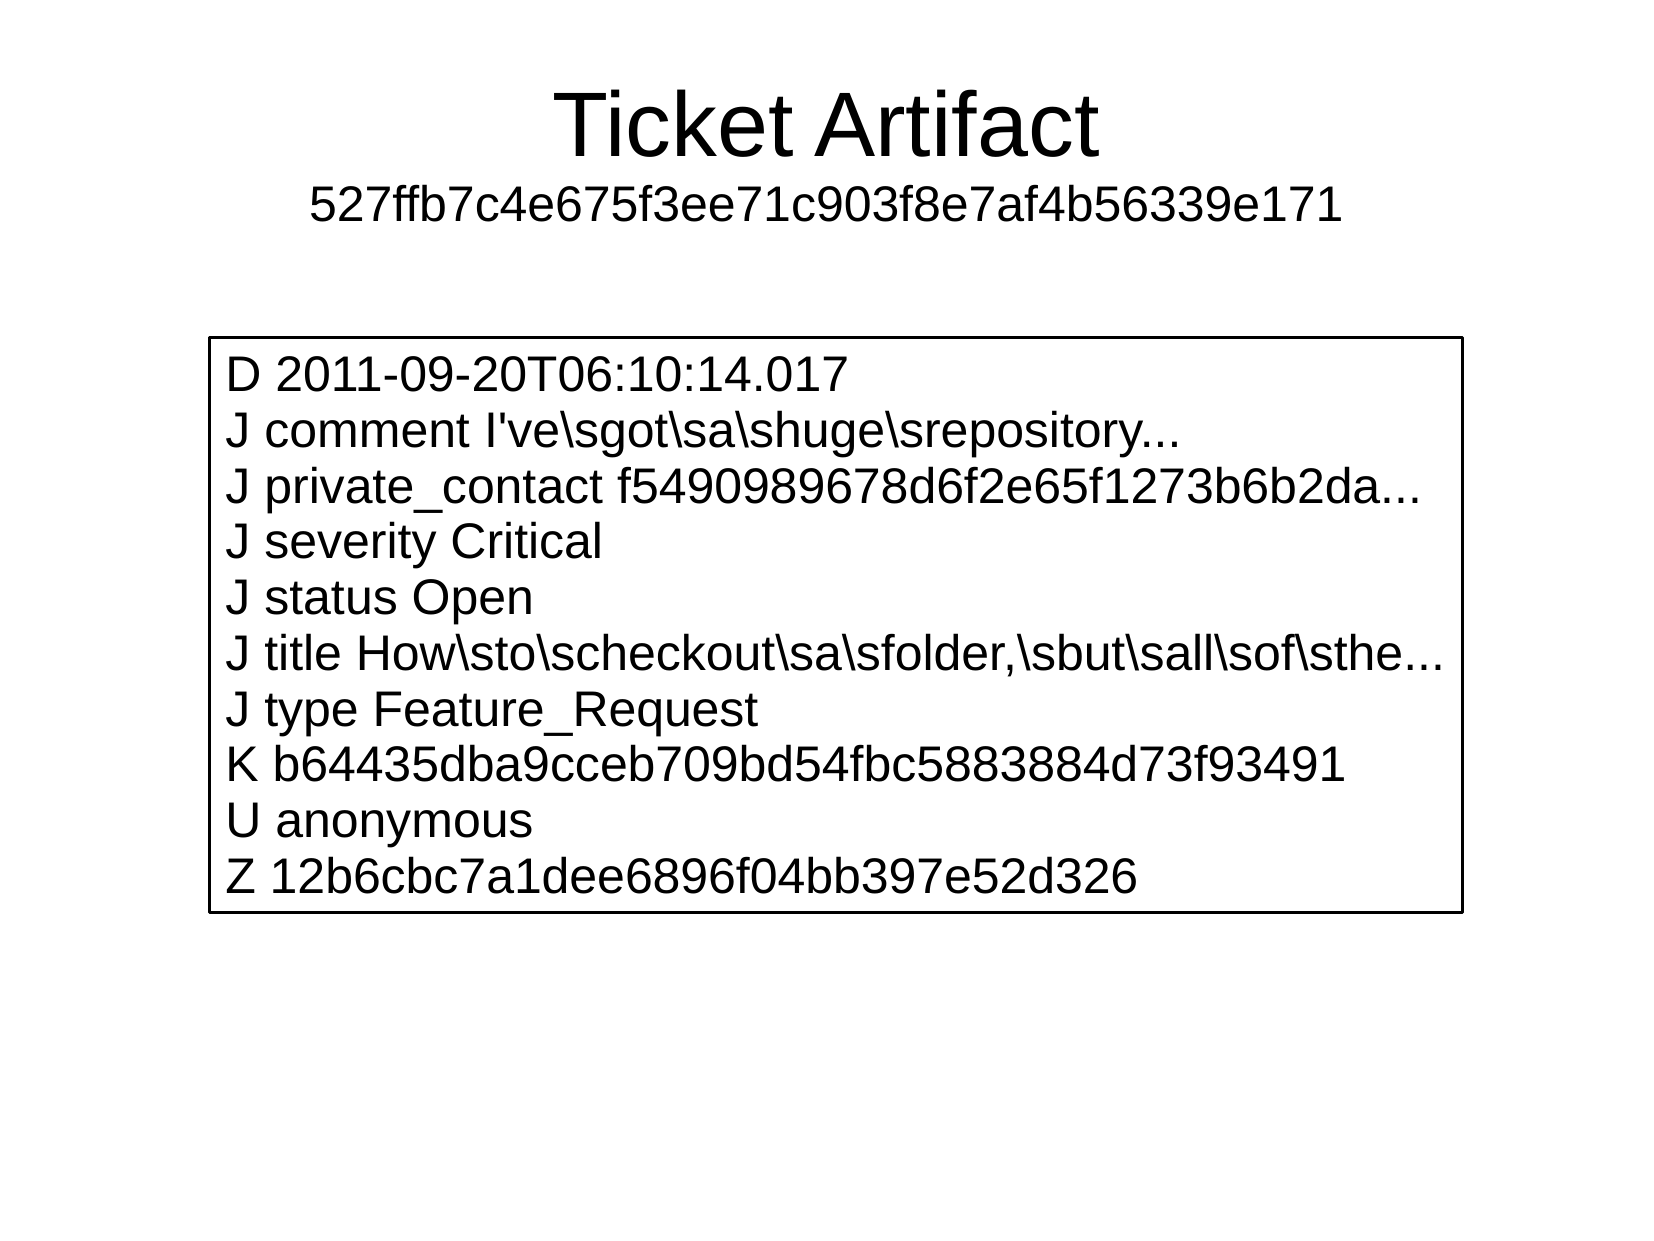

# Ticket Artifact 527ffb7c4e675f3ee71c903f8e7af4b56339e171
D 2011-09-20T06:10:14.017
J comment I've\sgot\sa\shuge\srepository...
J private_contact f5490989678d6f2e65f1273b6b2da...
J severity Critical
J status Open
J title How\sto\scheckout\sa\sfolder,\sbut\sall\sof\sthe...
J type Feature_Request
K b64435dba9cceb709bd54fbc5883884d73f93491
U anonymous
Z 12b6cbc7a1dee6896f04bb397e52d326